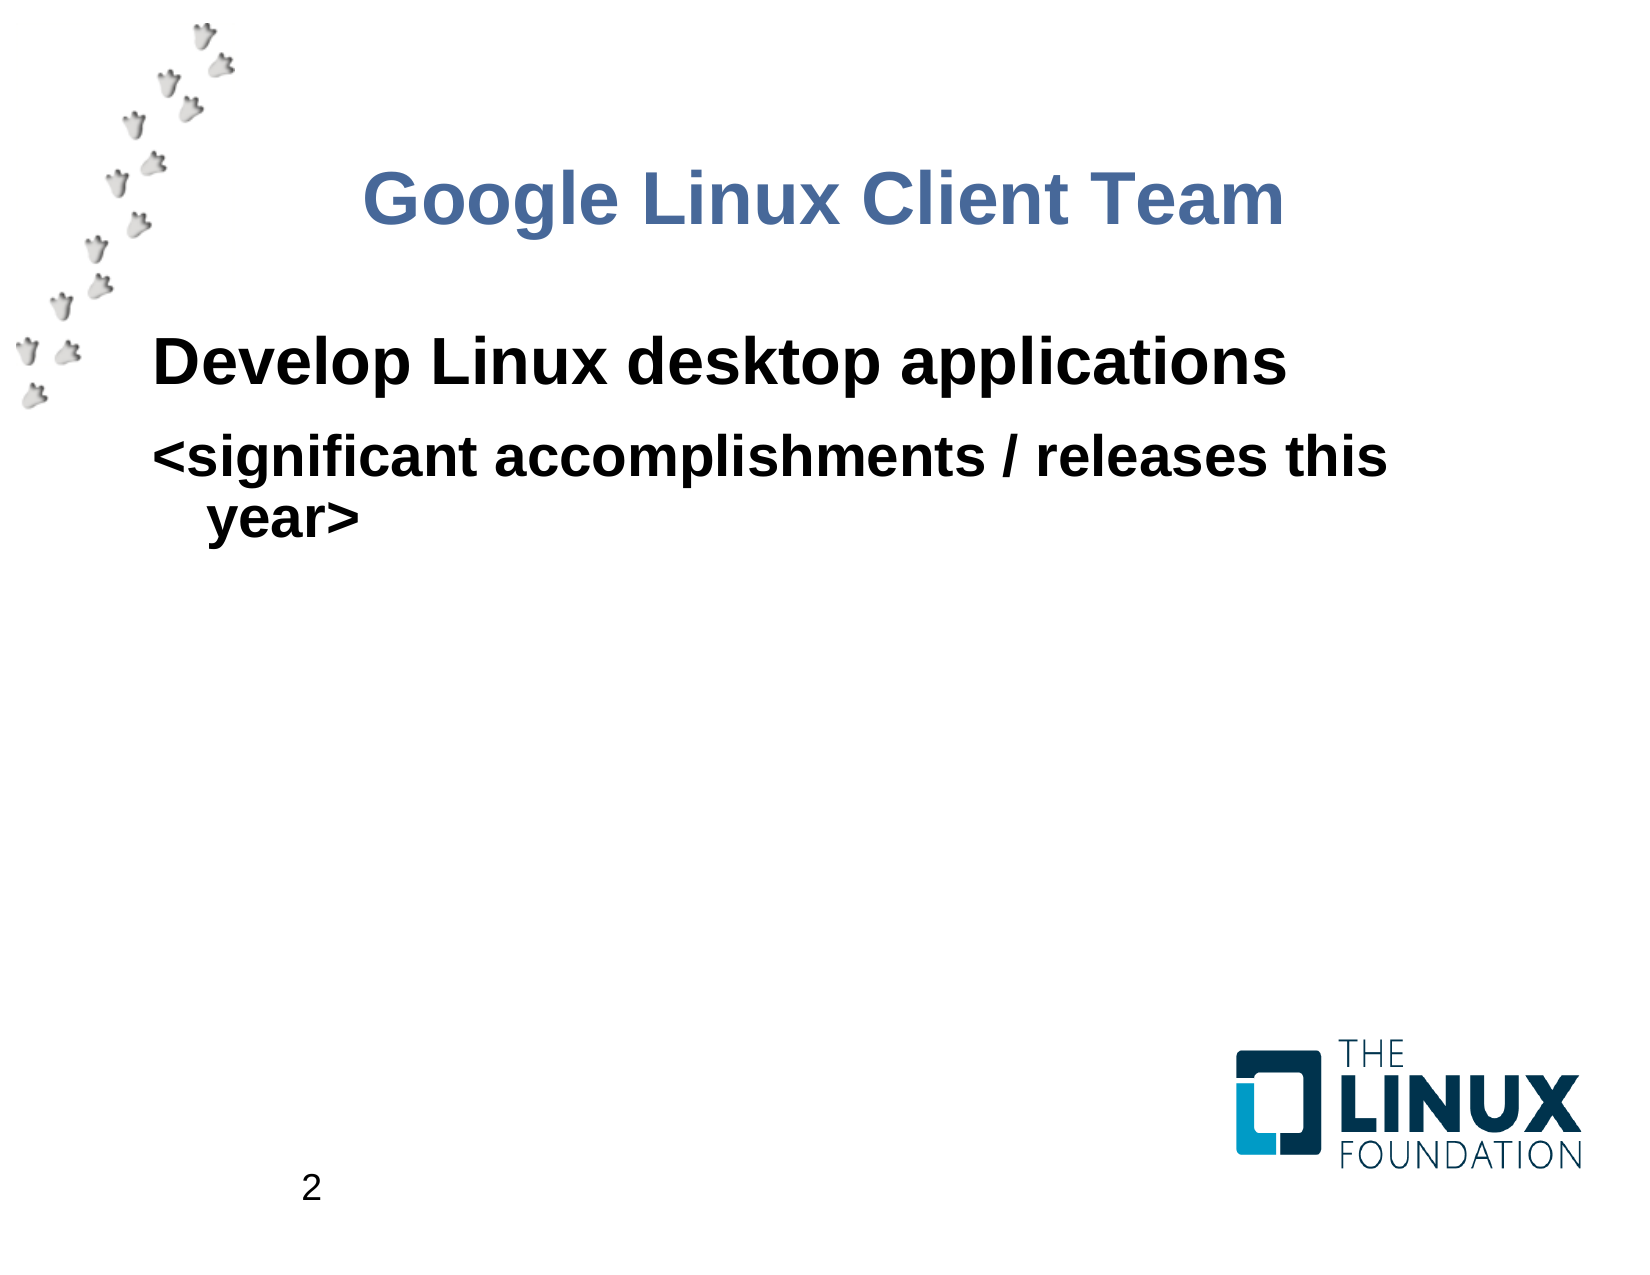

# Google Linux Client Team
Develop Linux desktop applications
<significant accomplishments / releases this year>